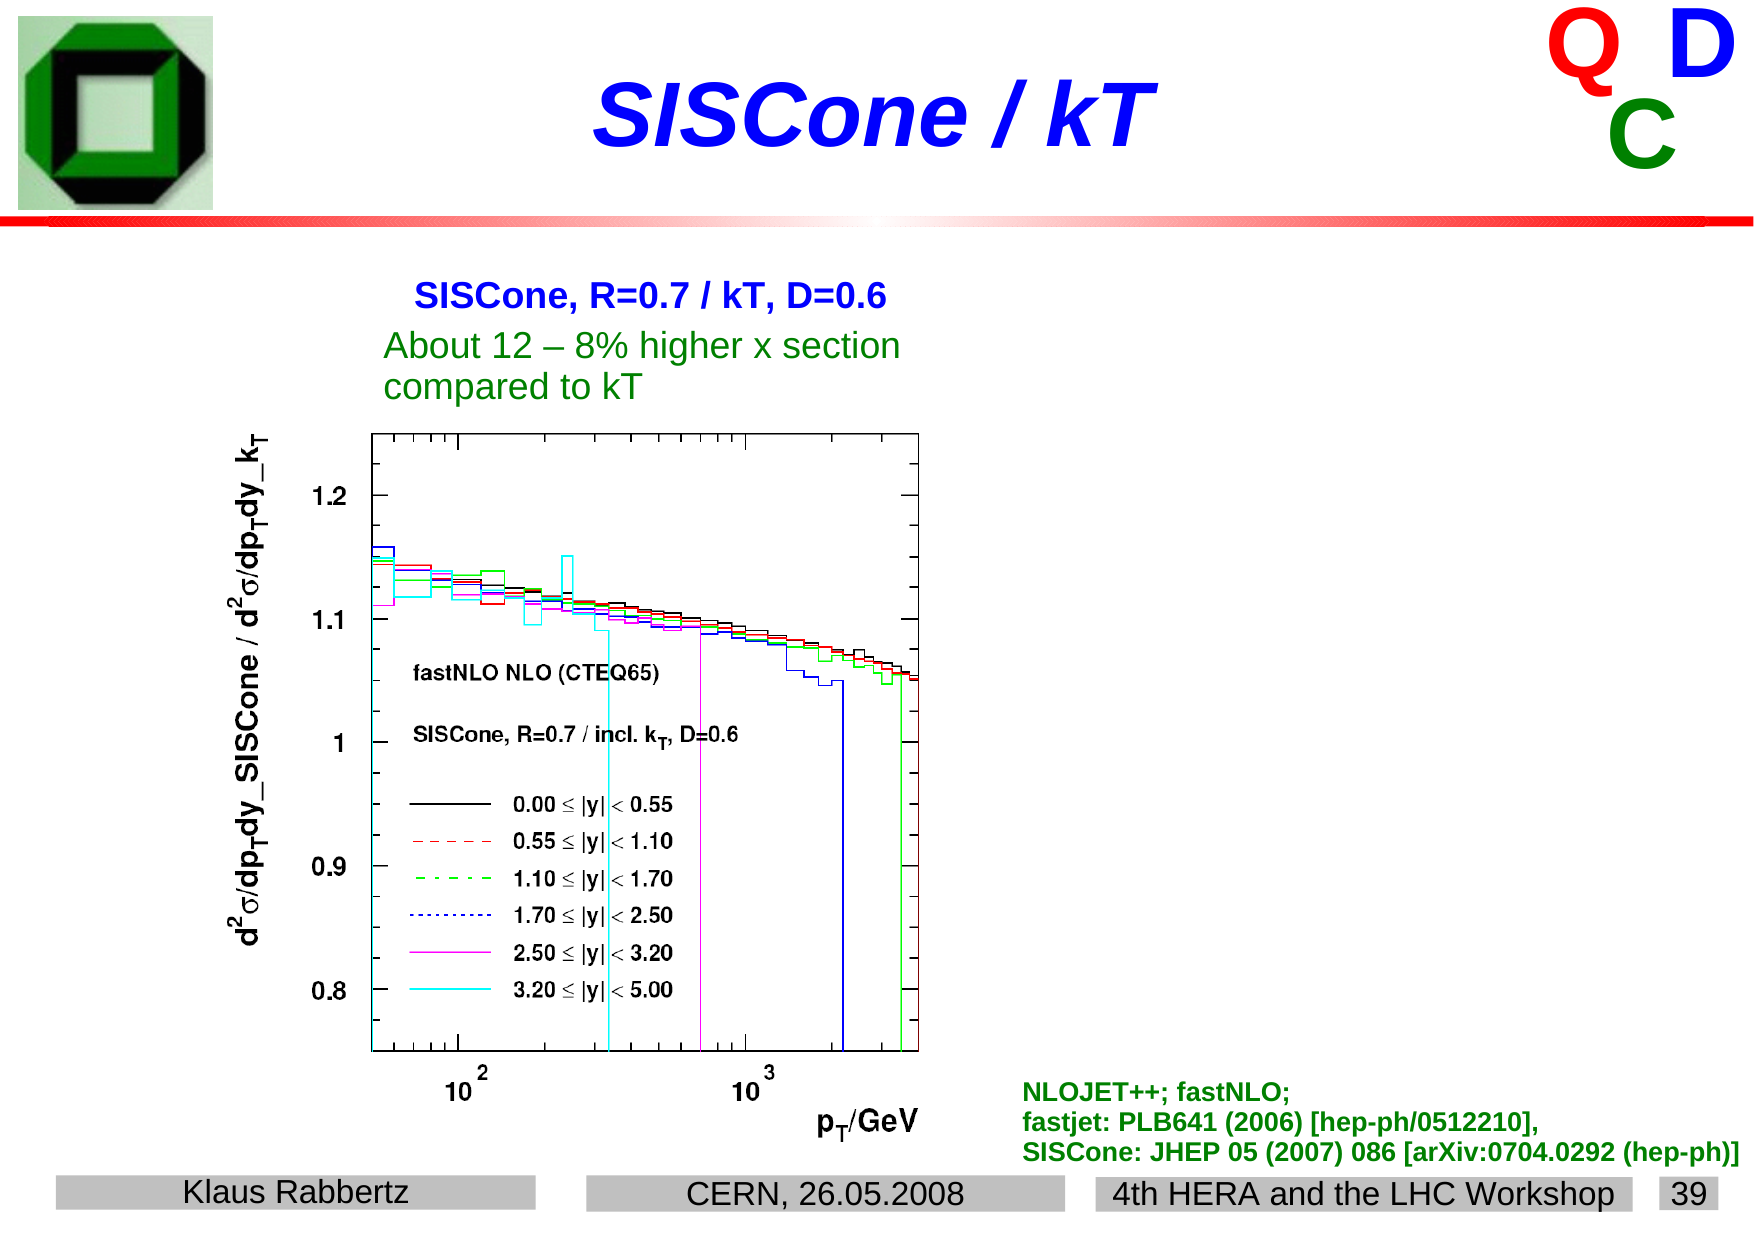

# SISCone / kT
SISCone, R=0.7 / kT, D=0.6
About 12 – 8% higher x section
compared to kT
NLOJET++; fastNLO;
fastjet: PLB641 (2006) [hep-ph/0512210],
SISCone: JHEP 05 (2007) 086 [arXiv:0704.0292 (hep-ph)]